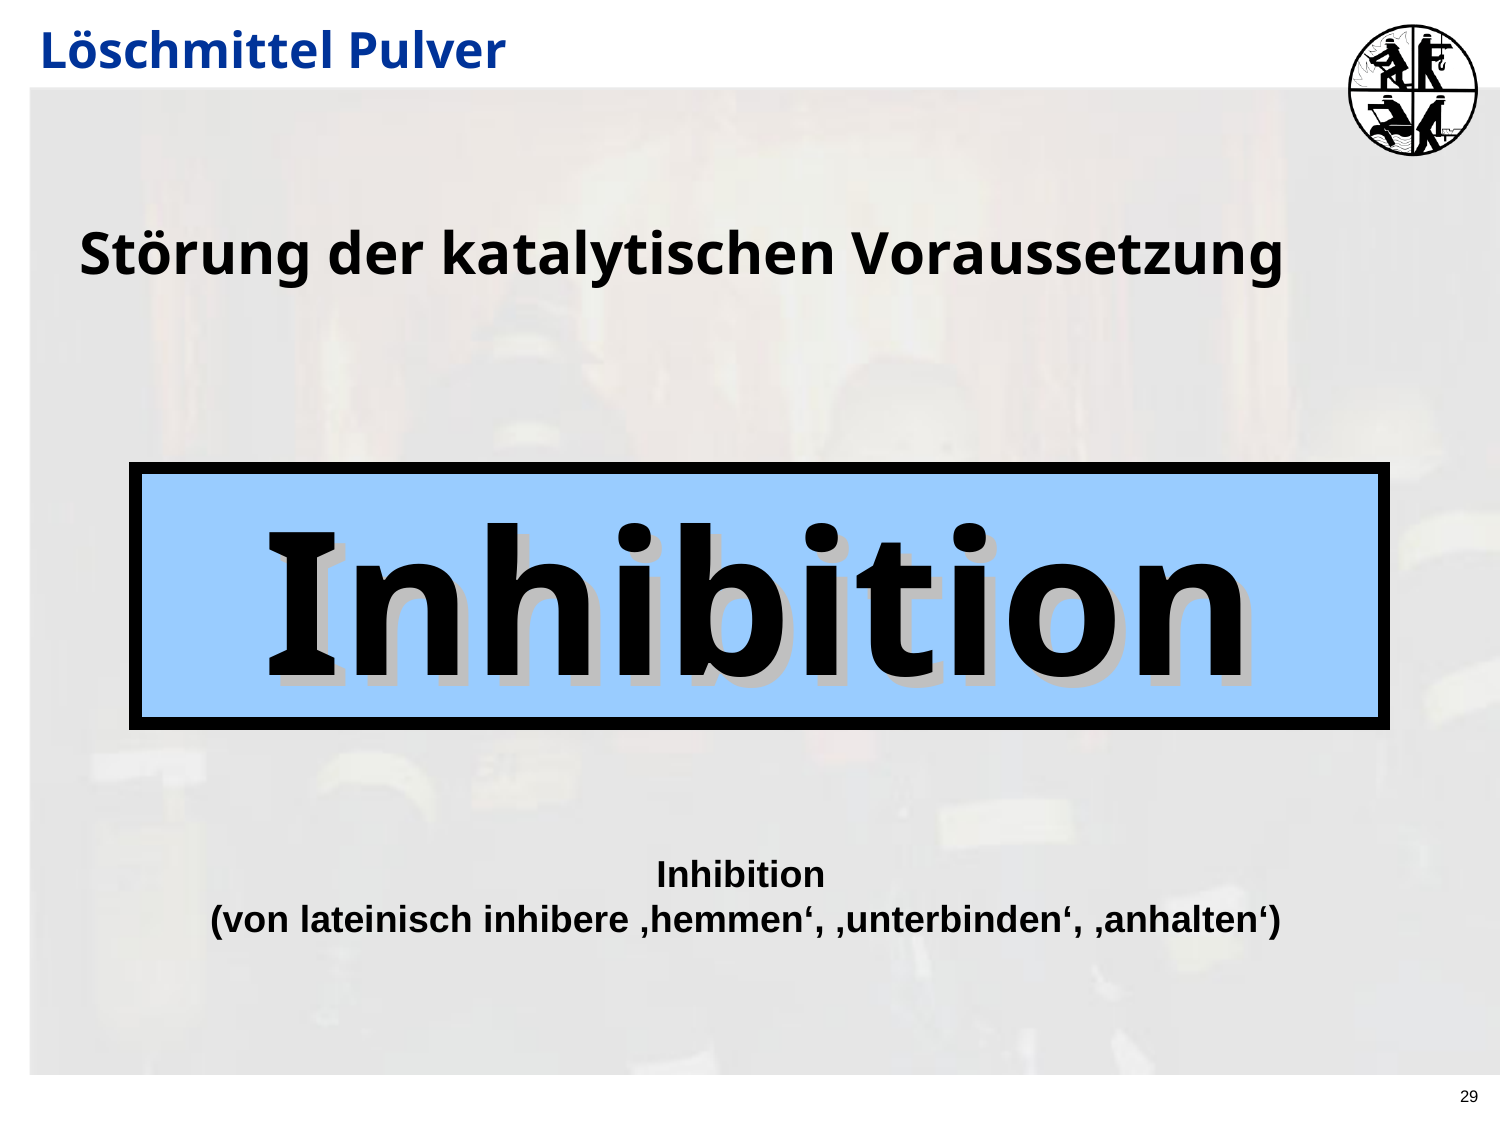

# Löschmittel Pulver
Störung der katalytischen Voraussetzung
Inhibition
Inhibition
(von lateinisch inhibere ‚hemmen‘, ‚unterbinden‘, ‚anhalten‘)